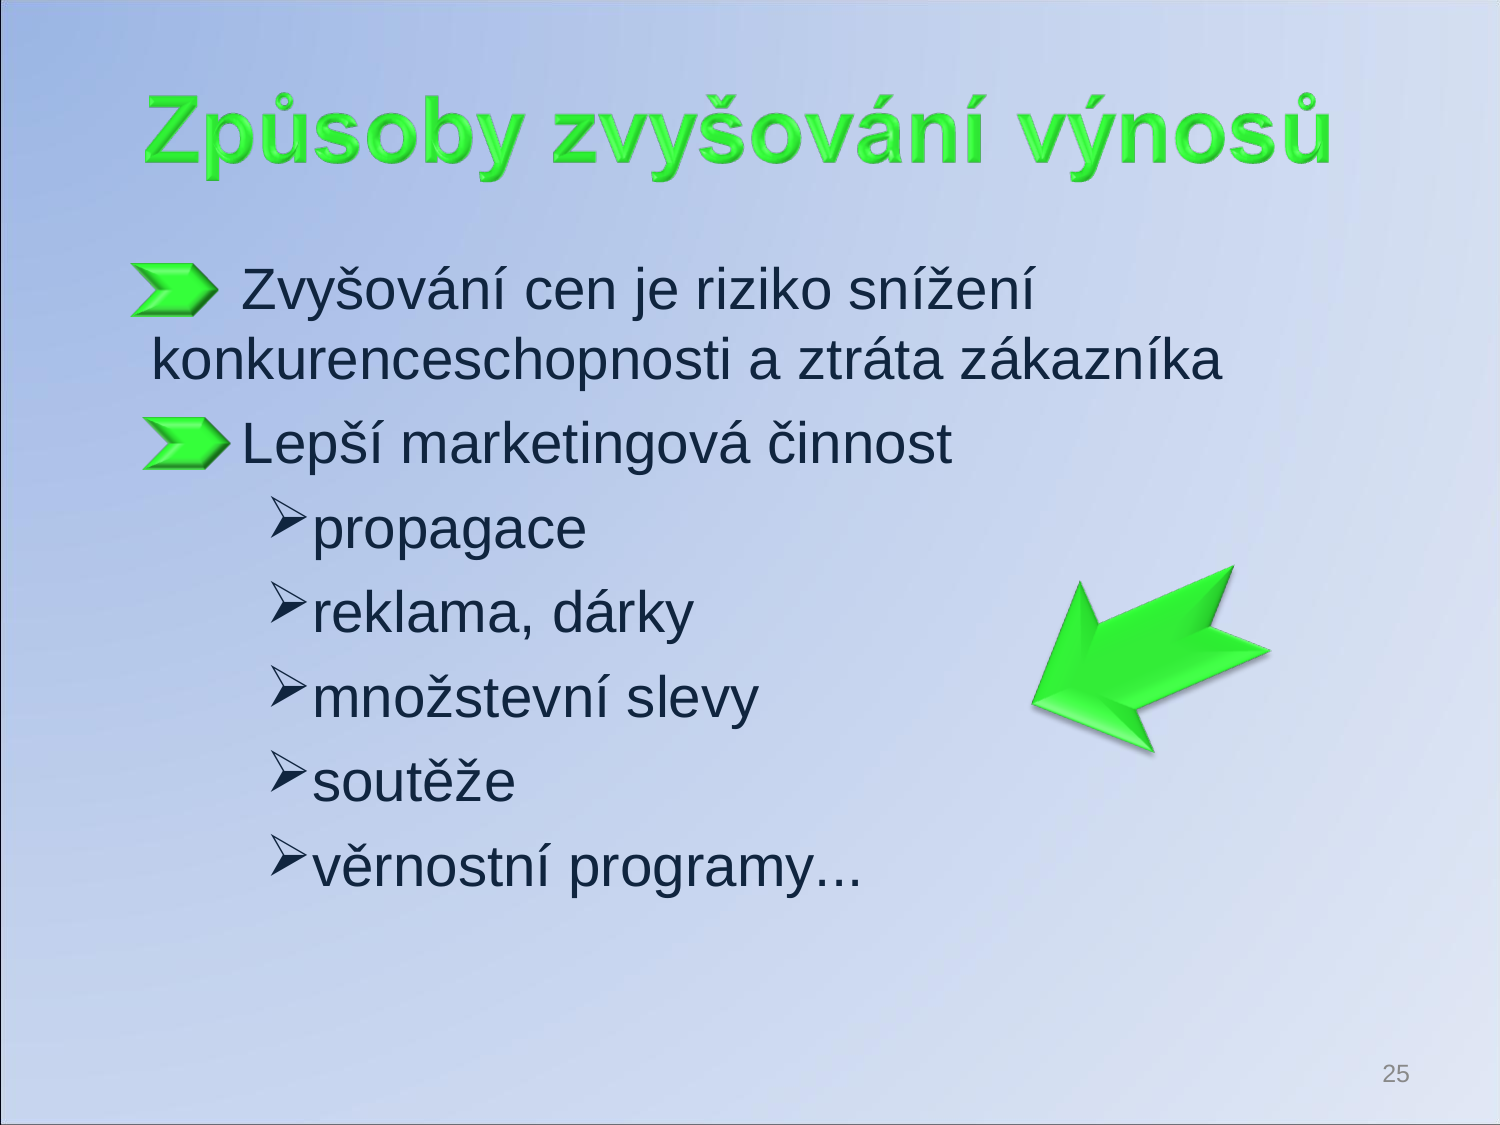

# Zvyšování cen je riziko snížení konkurenceschopnosti a ztráta zákazníka
		Lepší marketingová činnost
propagace
reklama, dárky
množstevní slevy
soutěže
věrnostní programy...